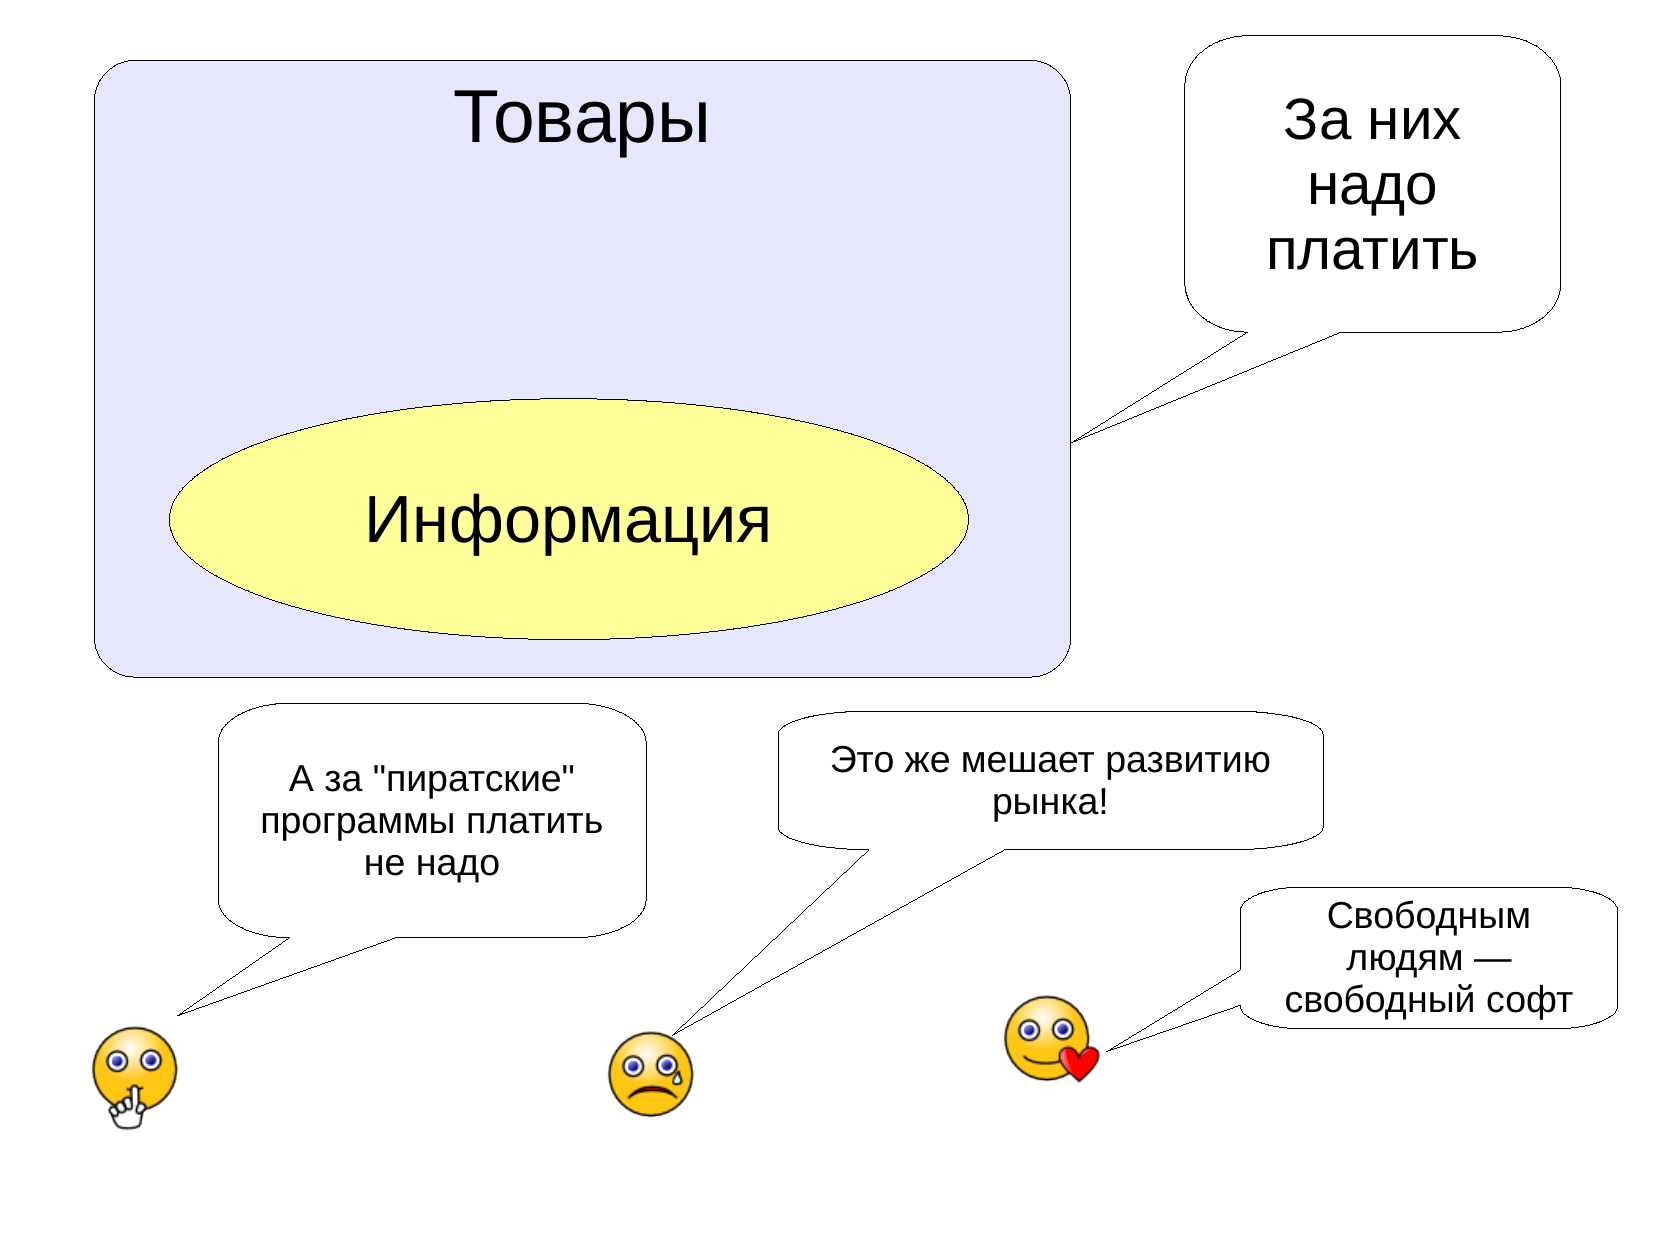

За них
надо платить
Товары
Информация
А за "пиратские" программы платить не надо
Это же мешает развитию рынка!
Свободным людям — свободный софт